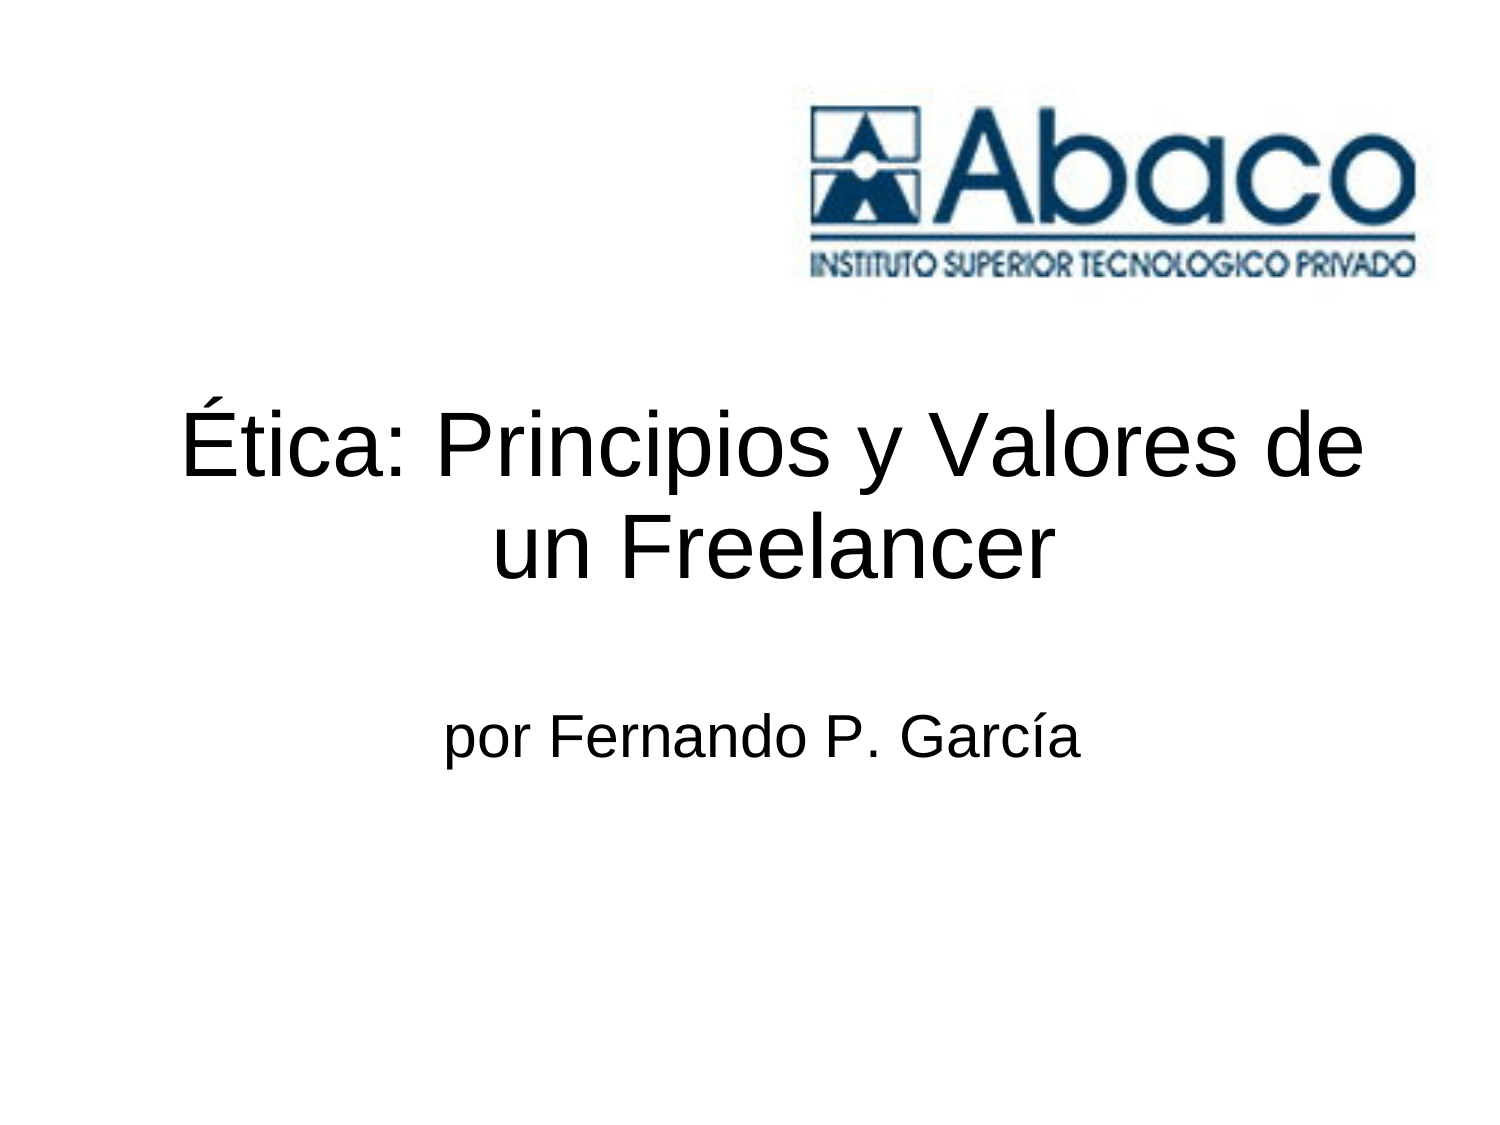

# Ética: Principios y Valores de un Freelancer
por Fernando P. García